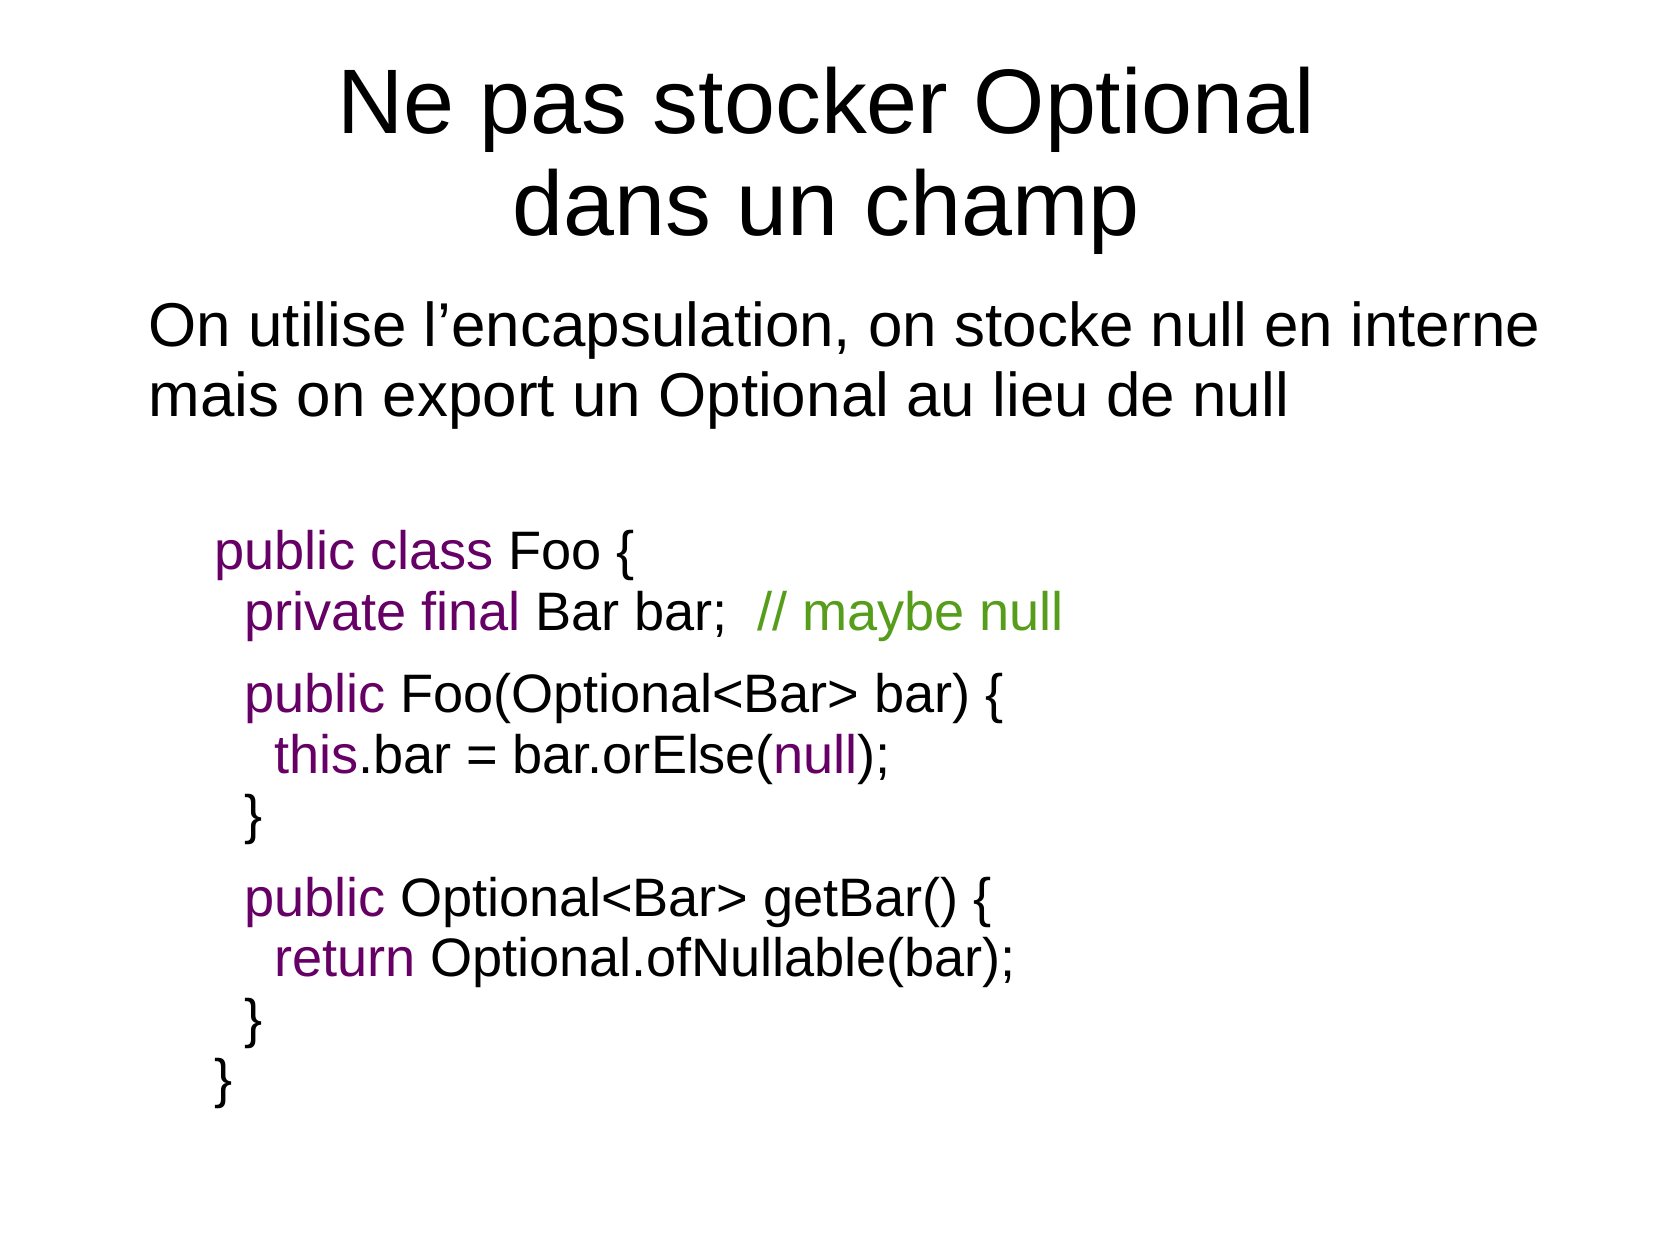

# Ne pas stocker Optional dans un champ
On utilise l’encapsulation, on stocke null en interne mais on export un Optional au lieu de null
public class Foo {
 private final Bar bar; // maybe null
 public Foo(Optional<Bar> bar) {
 this.bar = bar.orElse(null);
 }
 public Optional<Bar> getBar() {
 return Optional.ofNullable(bar);
 }
}